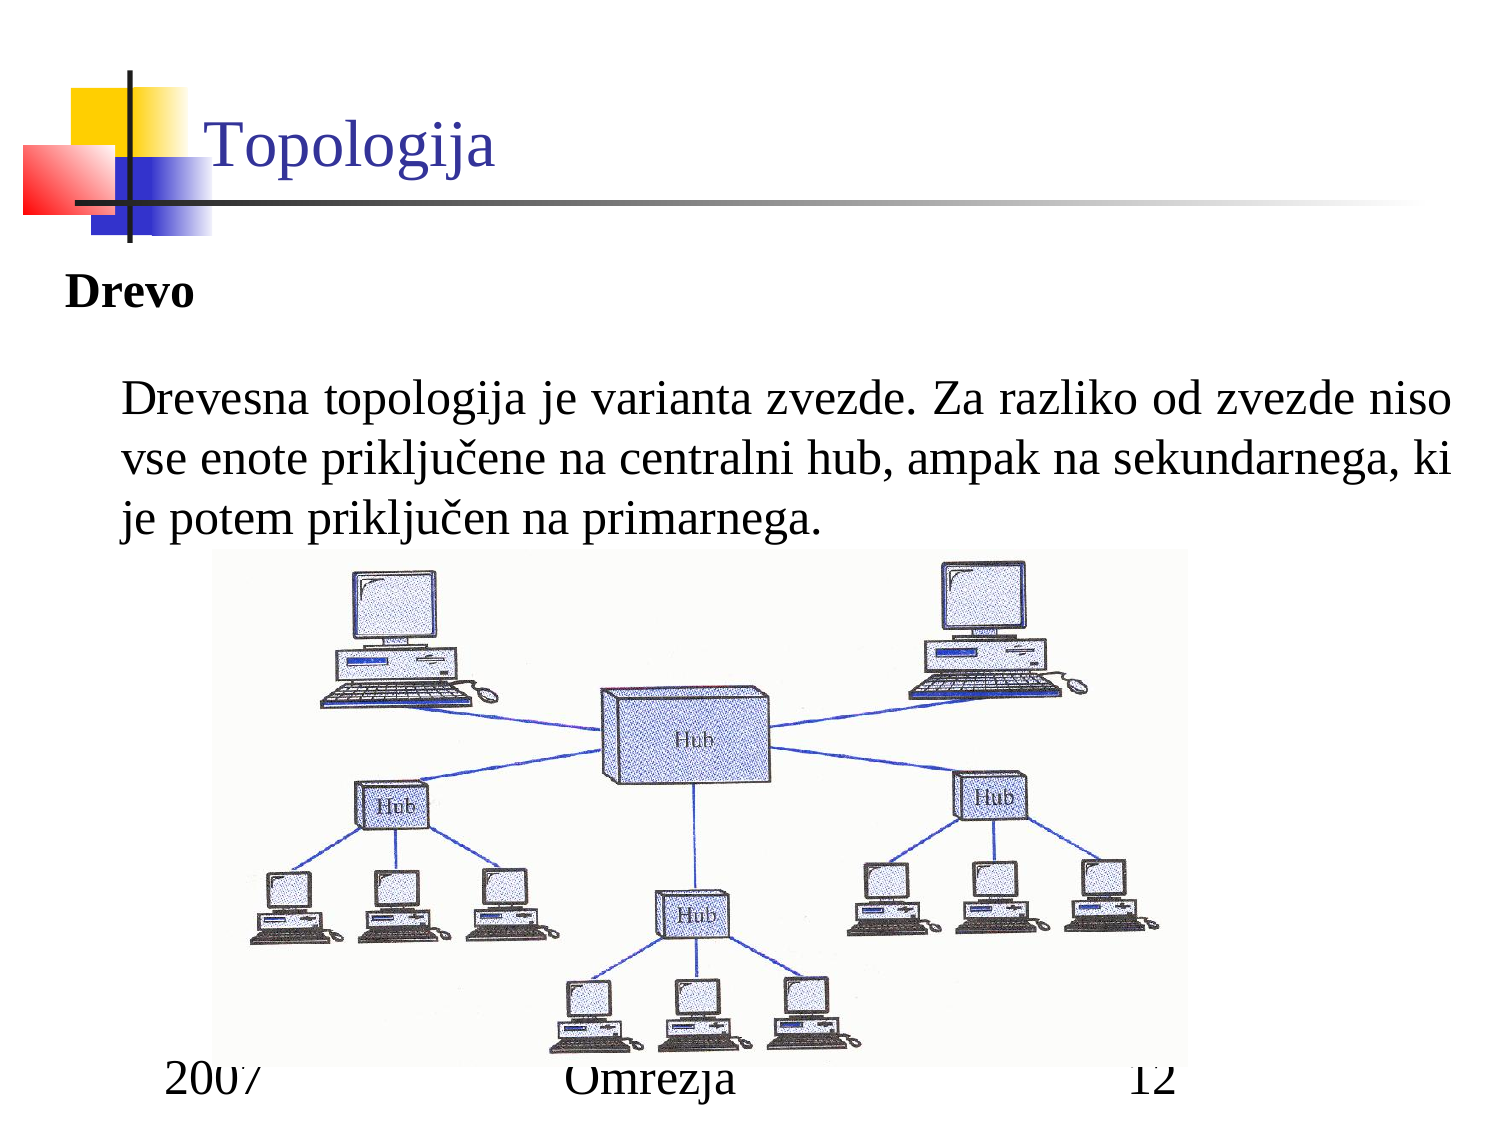

# Topologija
Drevo
	Drevesna topologija je varianta zvezde. Za razliko od zvezde niso vse enote priključene na centralni hub, ampak na sekundarnega, ki je potem priključen na primarnega.
2007
Omrežja
12